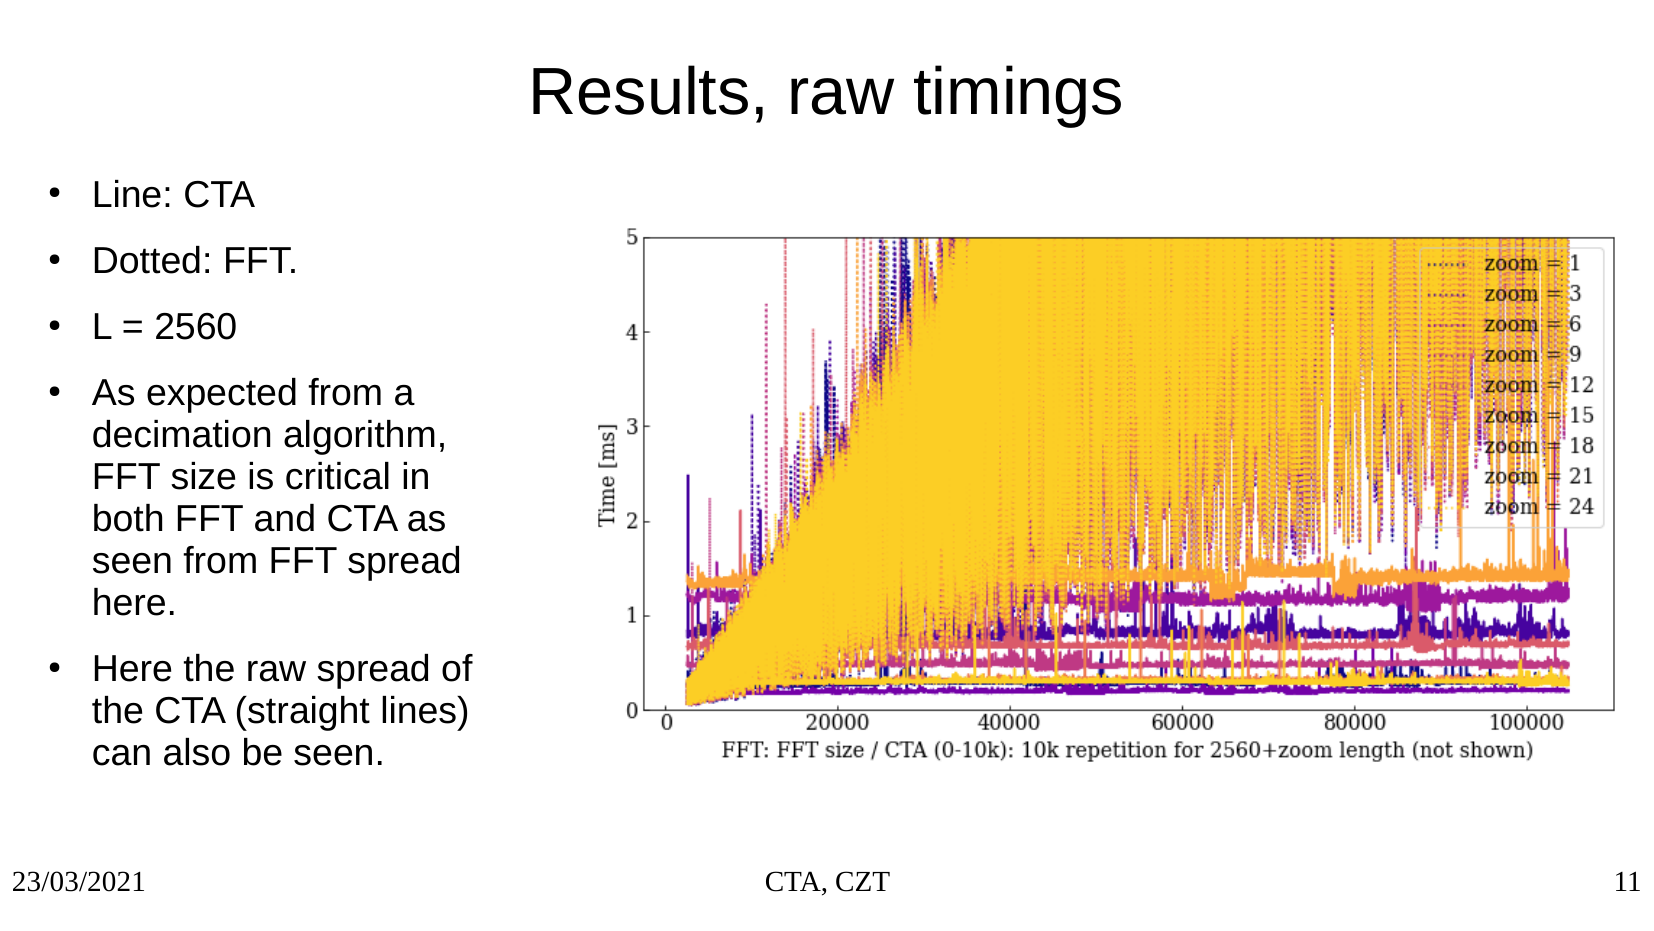

# Results, raw timings
Line: CTA
Dotted: FFT.
L = 2560
As expected from a decimation algorithm, FFT size is critical in both FFT and CTA as seen from FFT spread here.
Here the raw spread of the CTA (straight lines) can also be seen.
23/03/2021
CTA, CZT
11